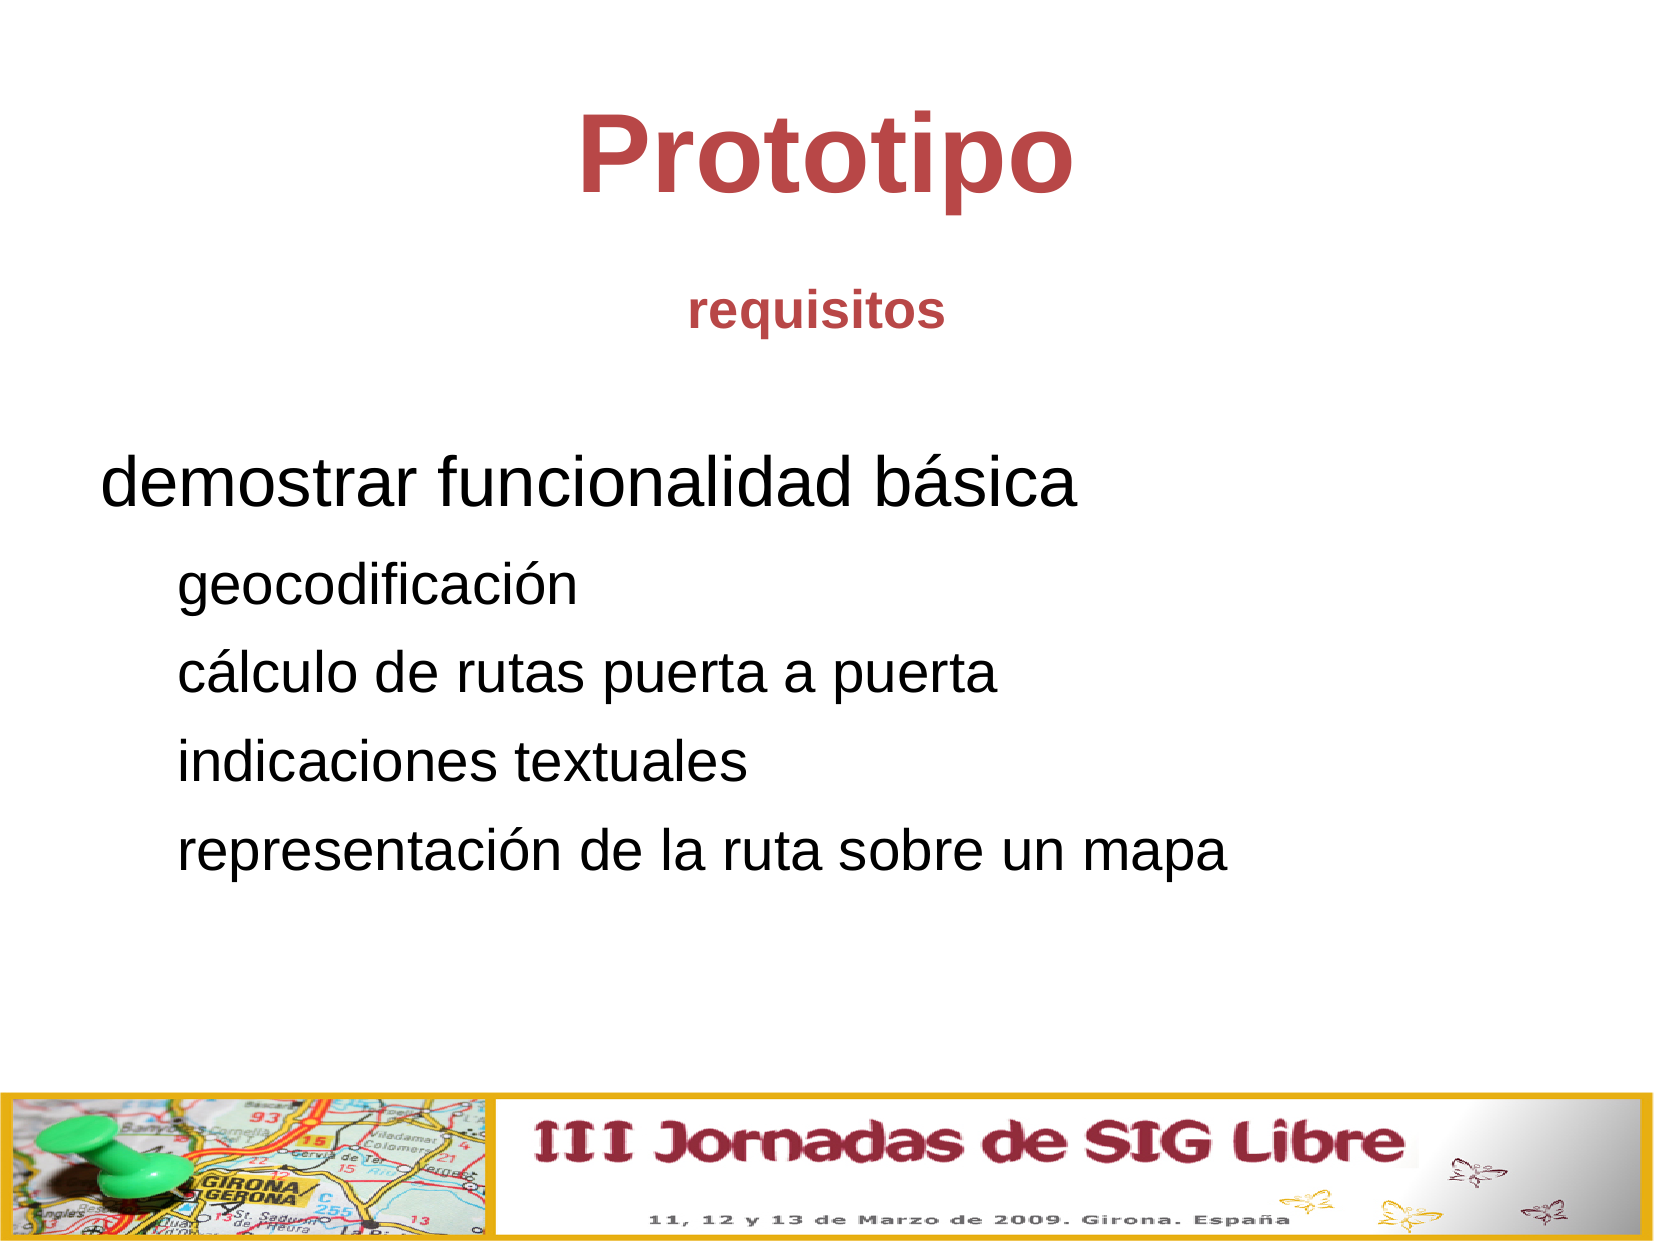

# Prototipo
requisitos
demostrar funcionalidad básica
geocodificación
cálculo de rutas puerta a puerta
indicaciones textuales
representación de la ruta sobre un mapa